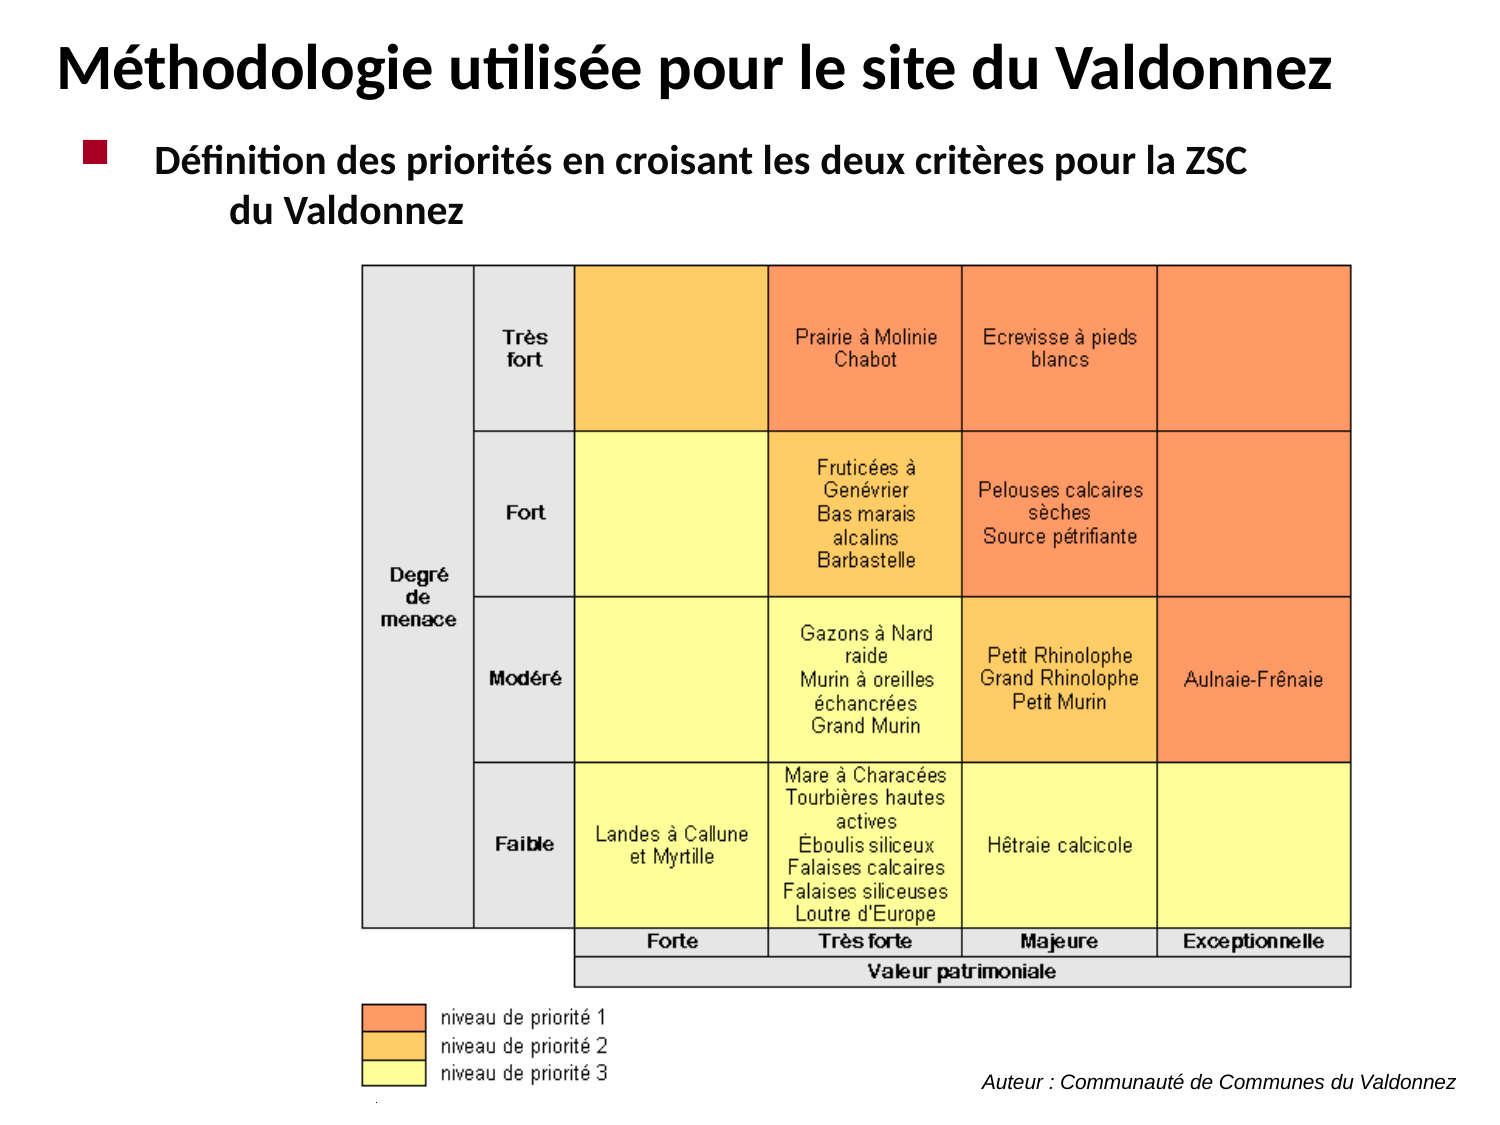

Méthodologie utilisée pour le site du Valdonnez
Définition des priorités en croisant les deux critères pour la ZSC
du Valdonnez
Auteur : Communauté de Communes du Valdonnez